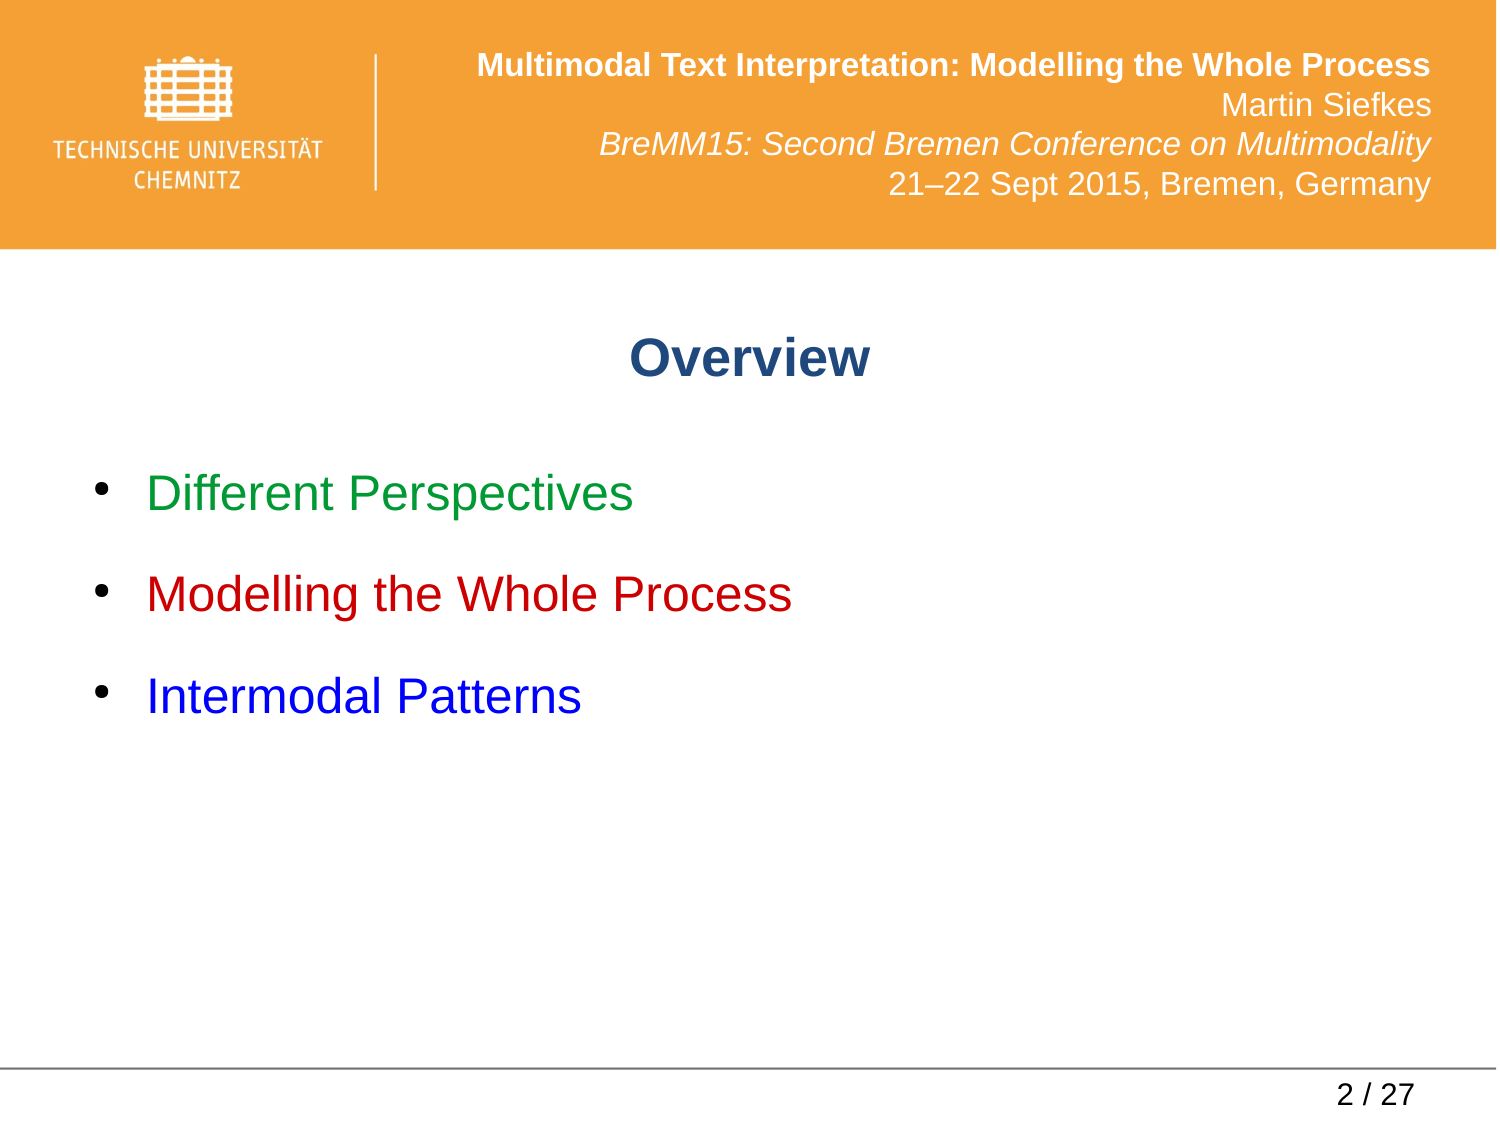

#
Overview
Different Perspectives
Modelling the Whole Process
Intermodal Patterns